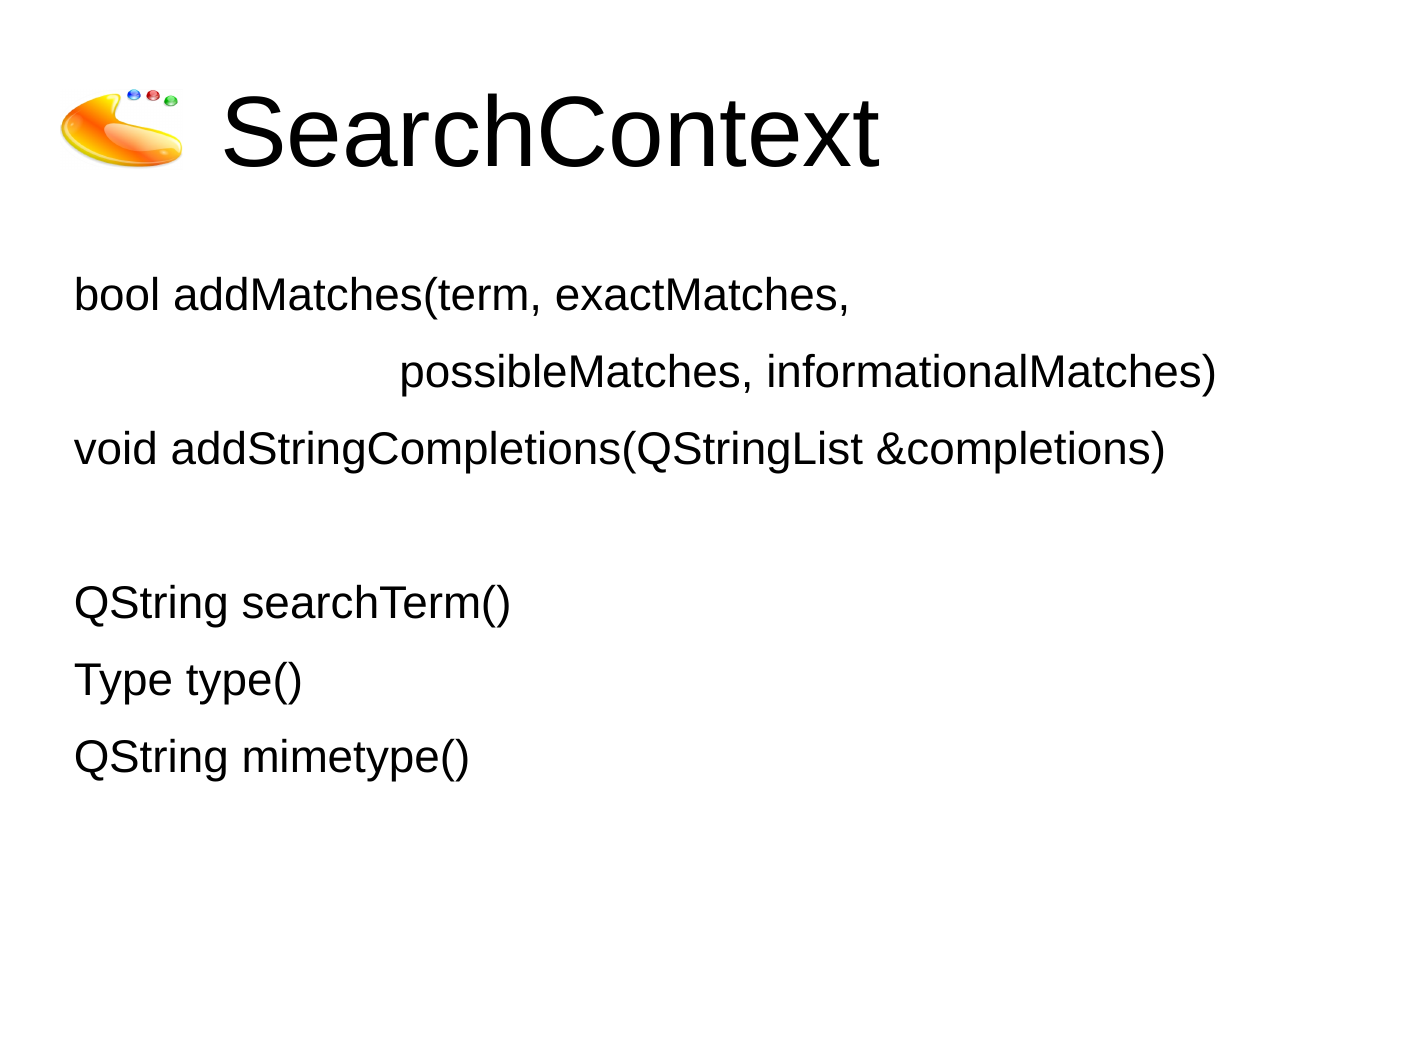

SearchContext
bool addMatches(term, exactMatches,
				 possibleMatches, informationalMatches)
void addStringCompletions(QStringList &completions)
QString searchTerm()
Type type()
QString mimetype()